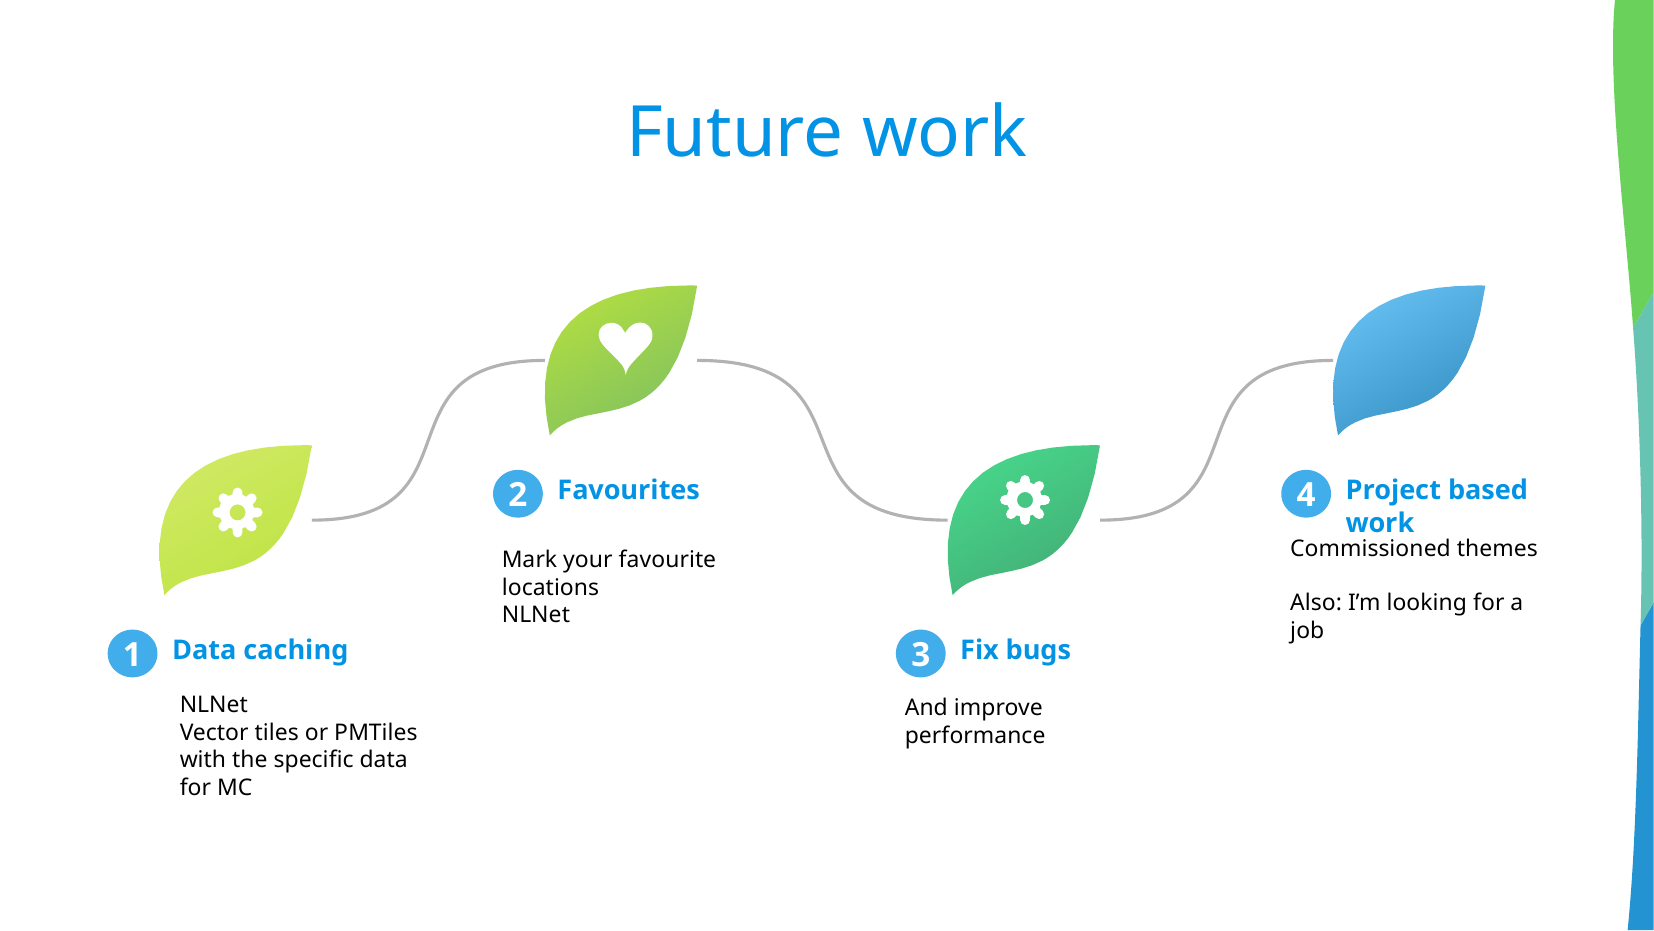

Future work
Favourites
Project based work
2
4
Commissioned themes
Also: I’m looking for a job
Mark your favourite locations
NLNet
Data caching
Fix bugs
1
3
NLNet
Vector tiles or PMTiles with the specific data for MC
And improve performance